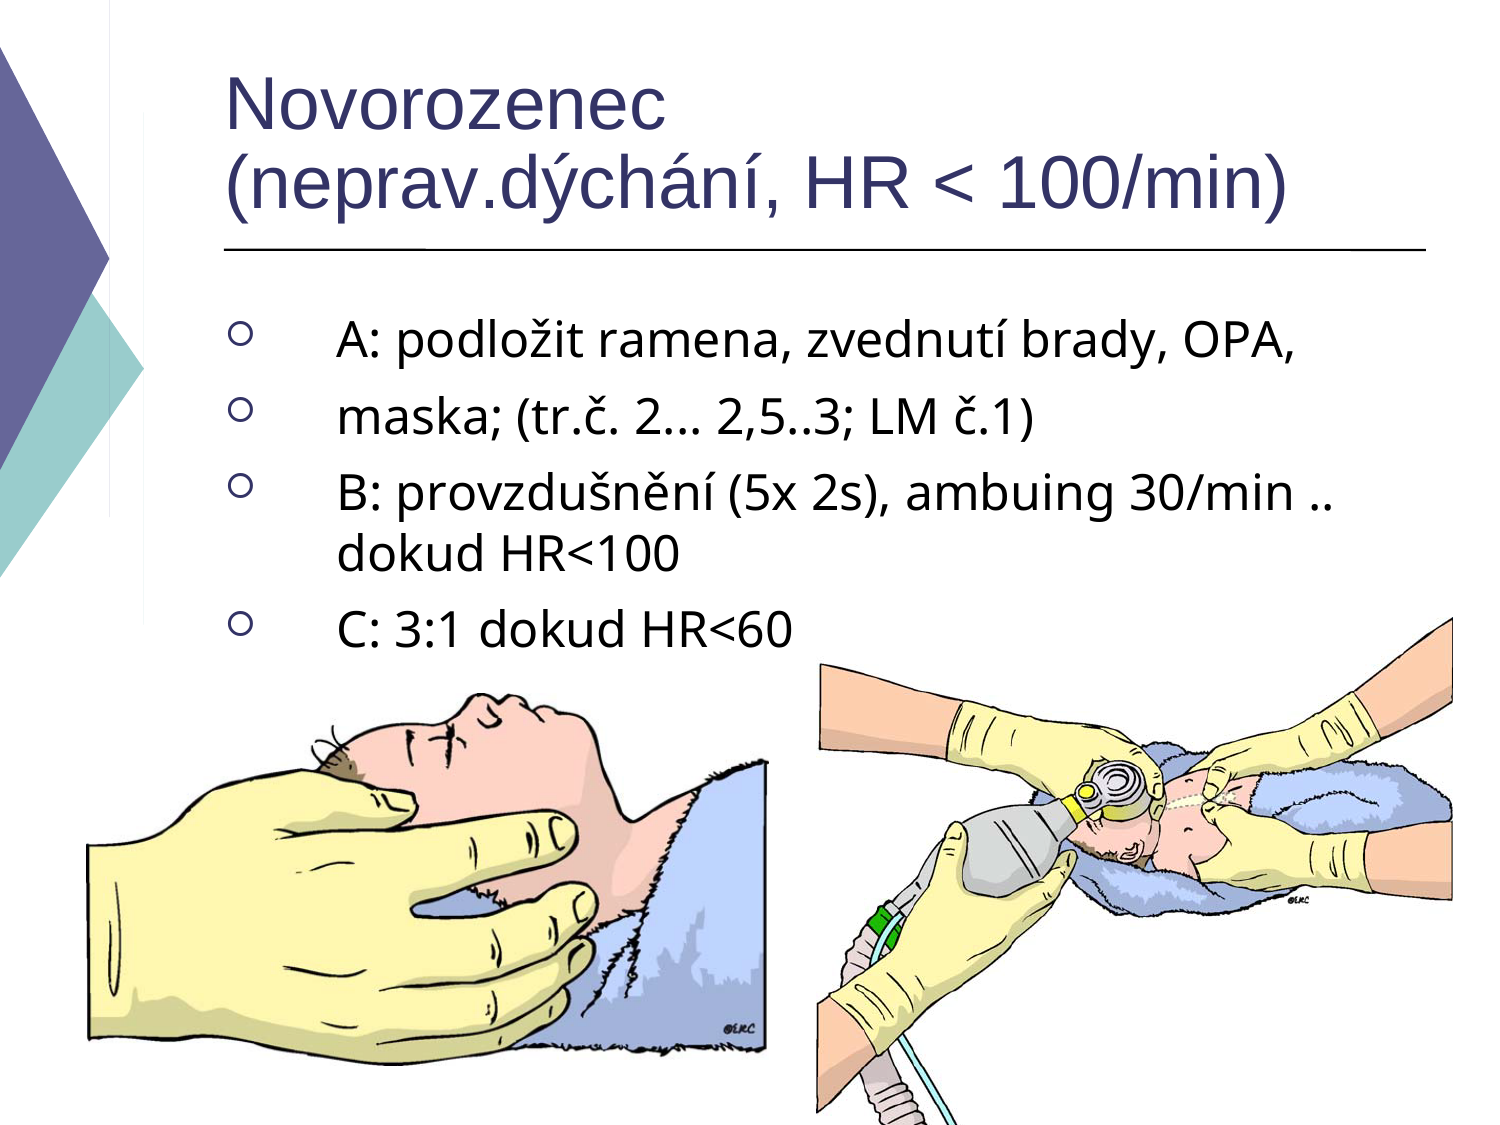

# Novorozenec (neprav.dýchání, HR < 100/min)
A: podložit ramena, zvednutí brady, OPA,
maska; (tr.č. 2... 2,5..3; LM č.1)
B: provzdušnění (5x 2s), ambuing 30/min .. dokud HR<100
C: 3:1 dokud HR<60